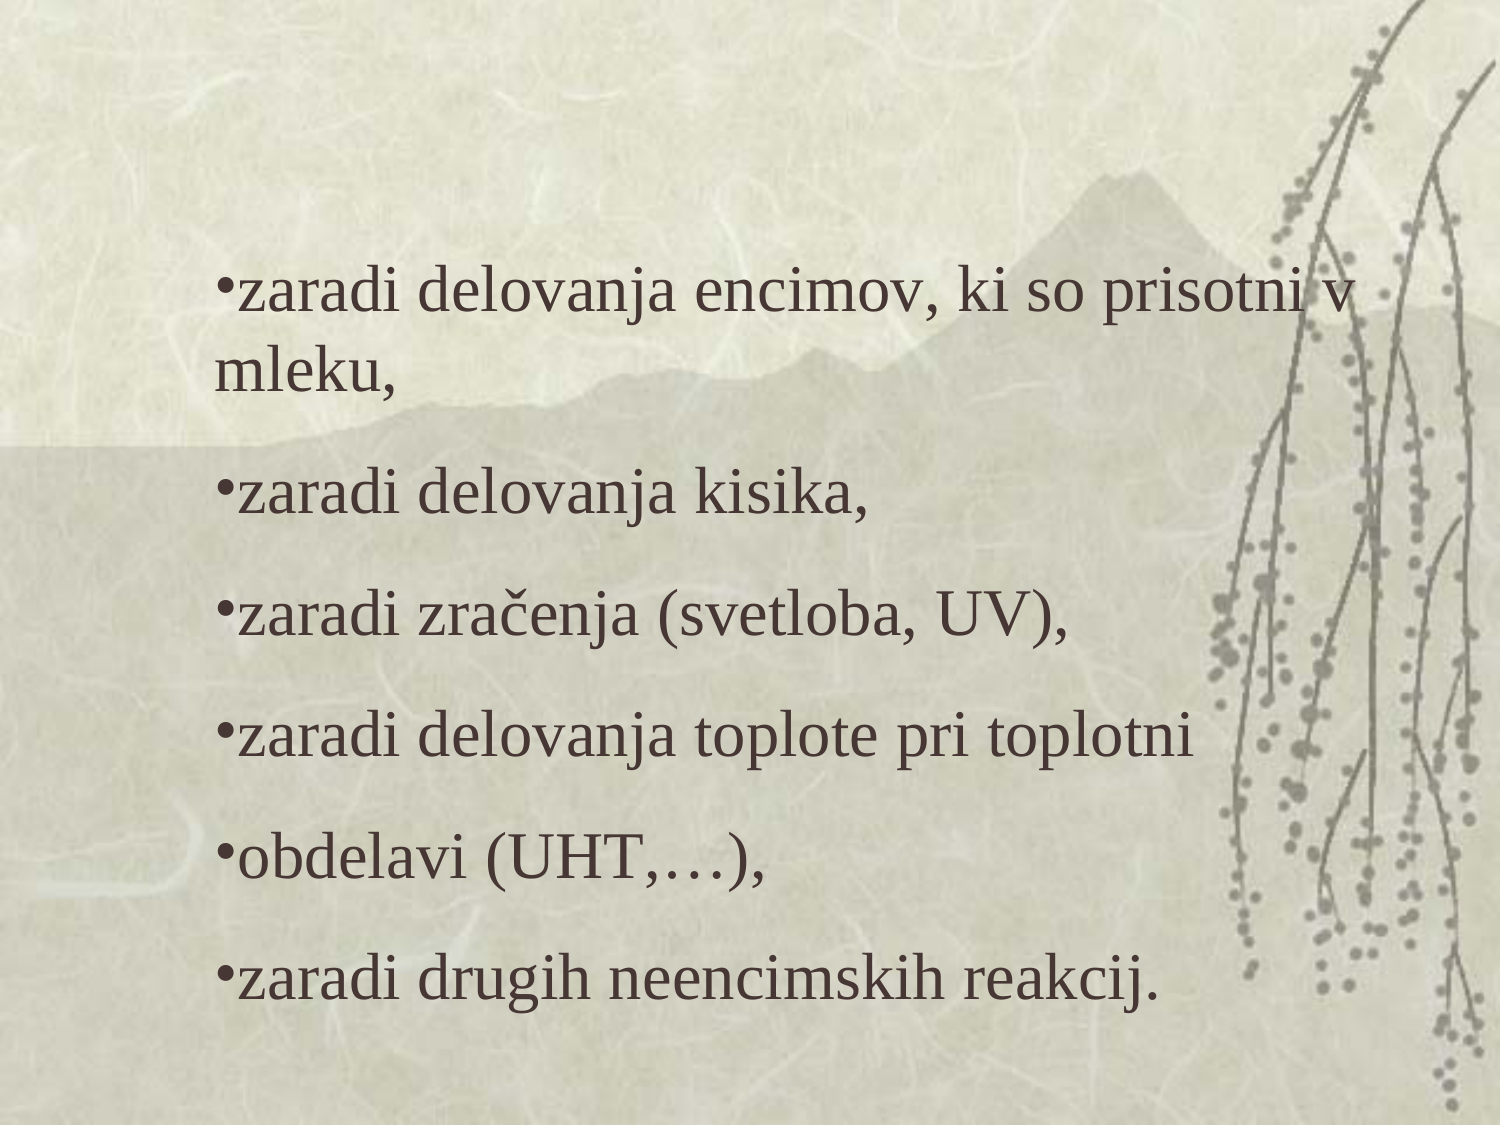

zaradi delovanja encimov, ki so prisotni v mleku,
zaradi delovanja kisika,
zaradi zračenja (svetloba, UV),
zaradi delovanja toplote pri toplotni
obdelavi (UHT,…),
zaradi drugih neencimskih reakcij.